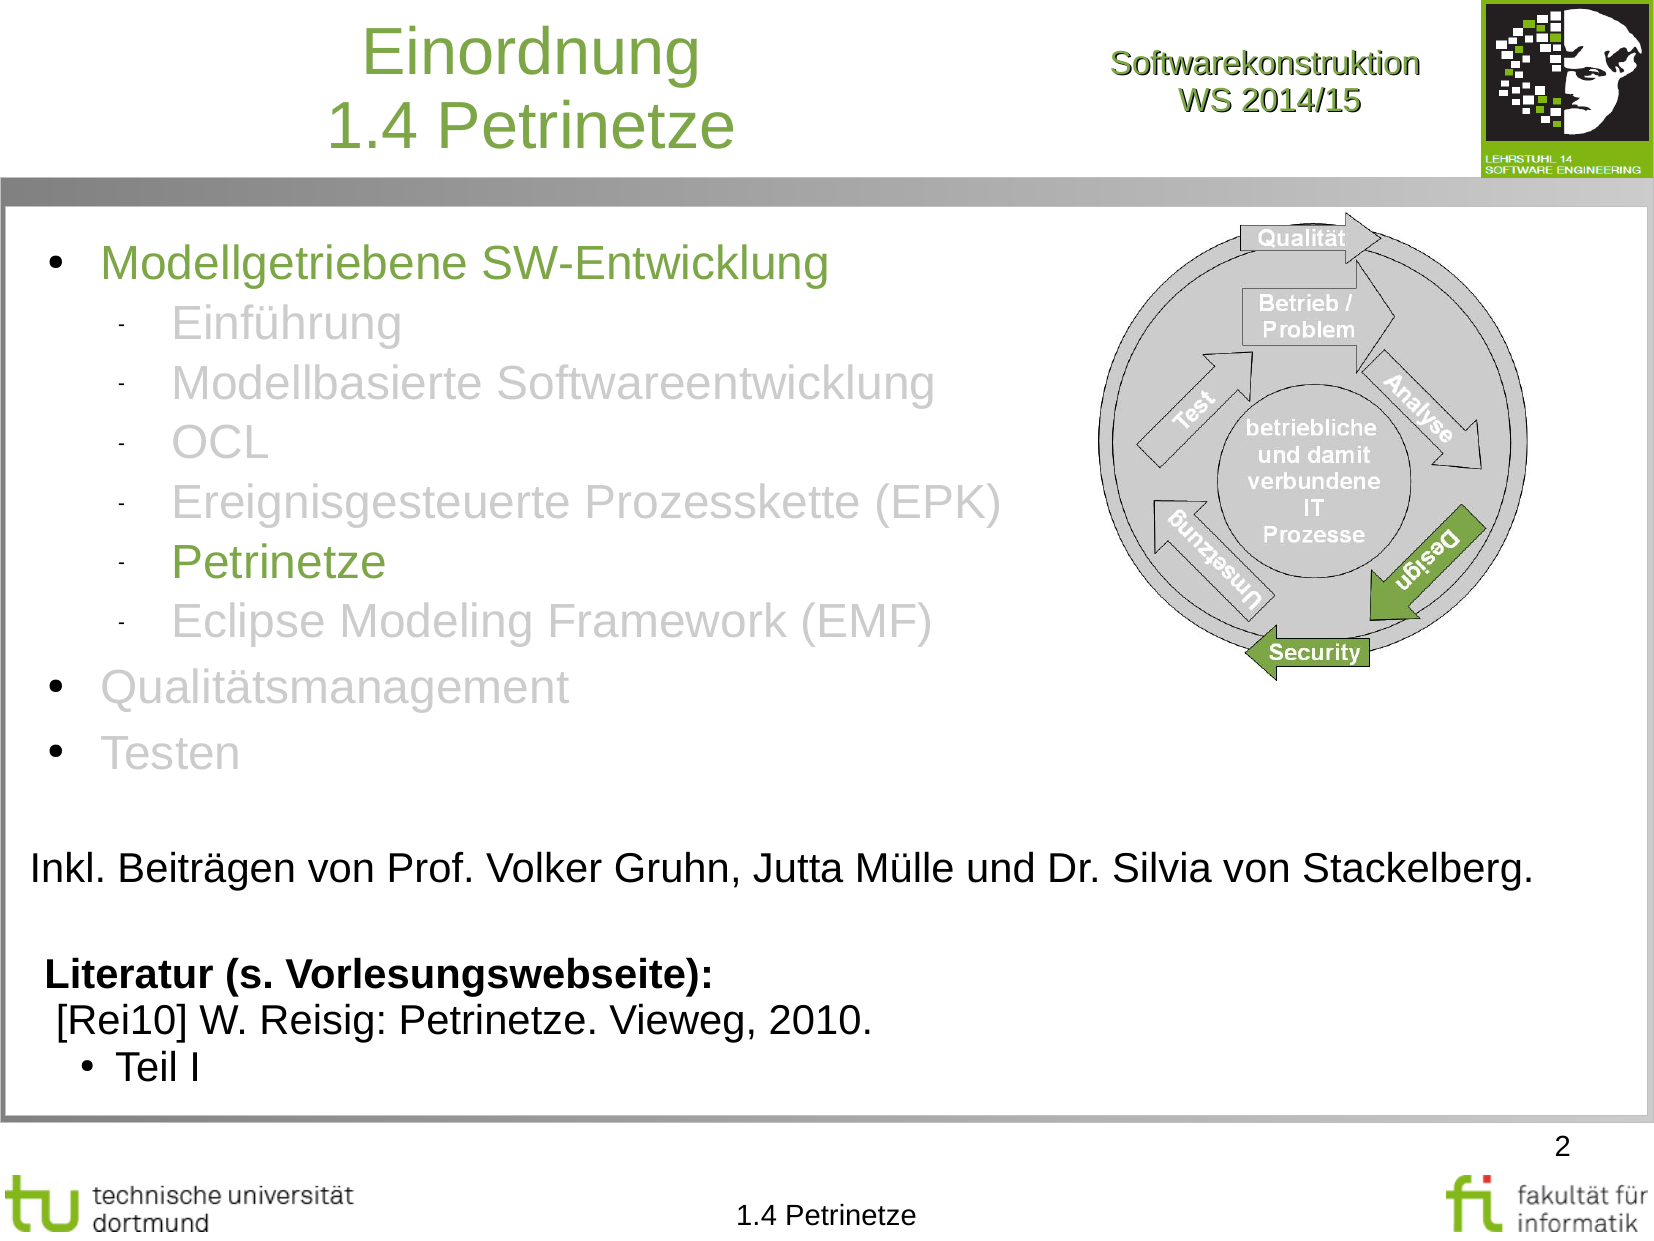

# Einordnung 1.4 Petrinetze
Modellgetriebene SW-Entwicklung
Einführung
Modellbasierte Softwareentwicklung
OCL
Ereignisgesteuerte Prozesskette (EPK)
Petrinetze
Eclipse Modeling Framework (EMF)
Qualitätsmanagement
Testen
Inkl. Beiträgen von Prof. Volker Gruhn, Jutta Mülle und Dr. Silvia von Stackelberg.
Literatur (s. Vorlesungswebseite):
 [Rei10] W. Reisig: Petrinetze. Vieweg, 2010.
Teil I
2
1.4 Petrinetze